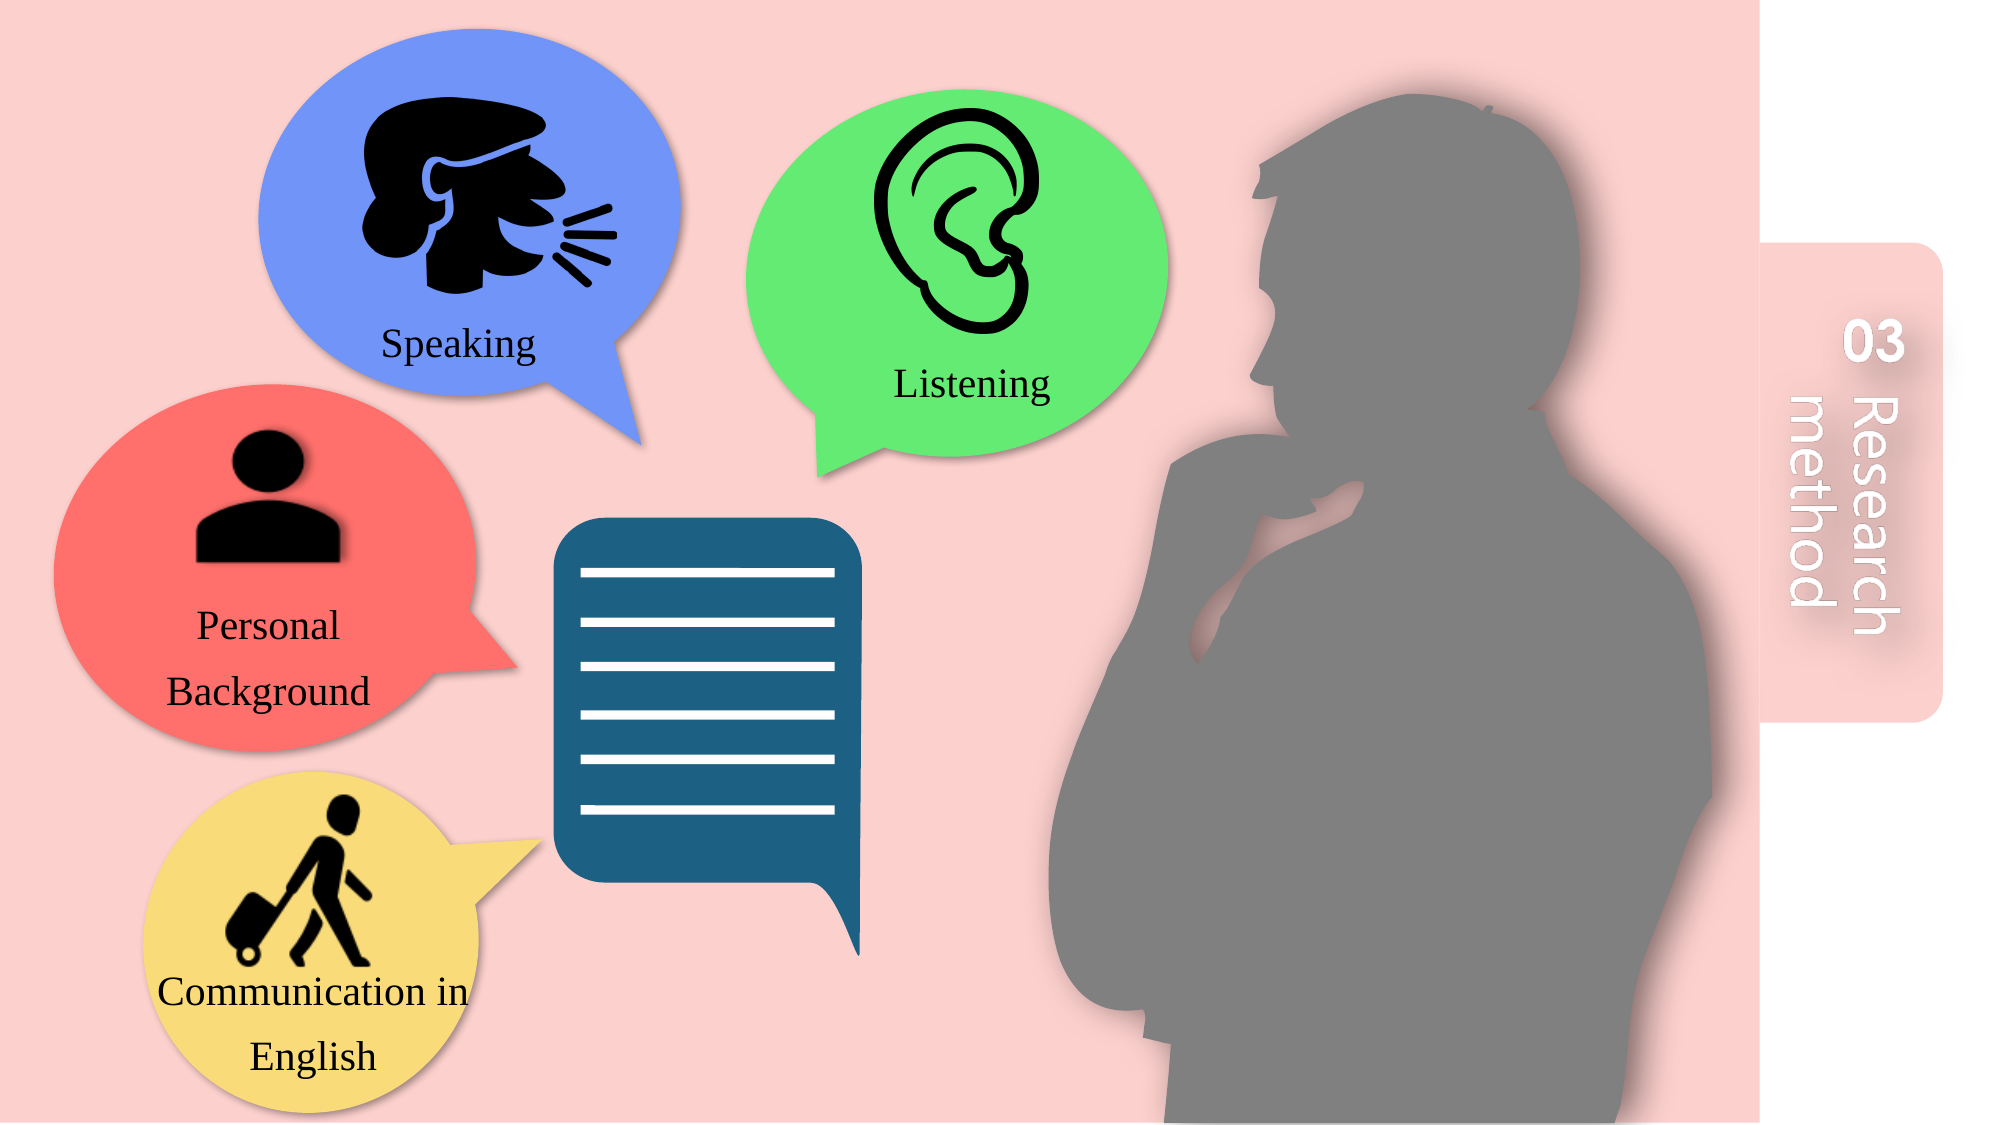

Speaking
Listening
Personal Background
Communication in English